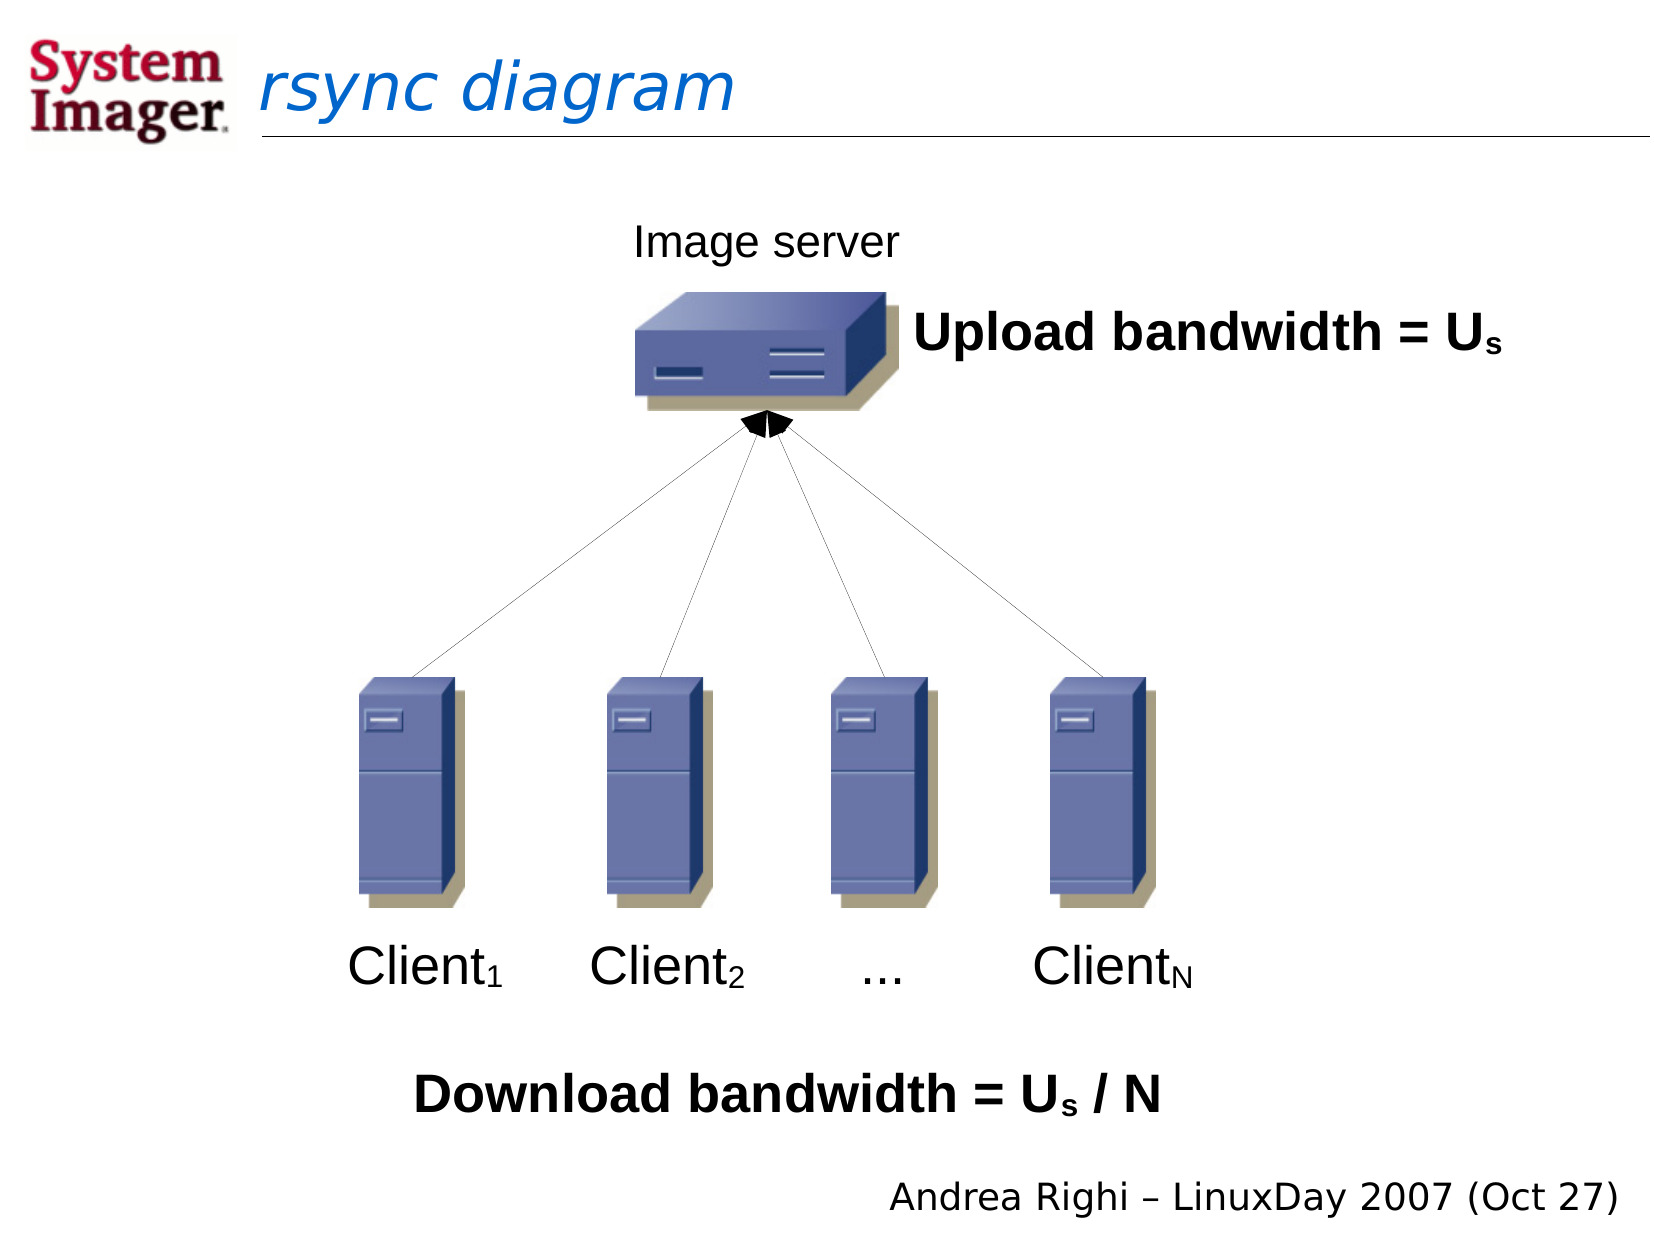

# rsync diagram
Image server
Upload bandwidth = Us
Client1
Client2
...
ClientN
Download bandwidth = Us / N